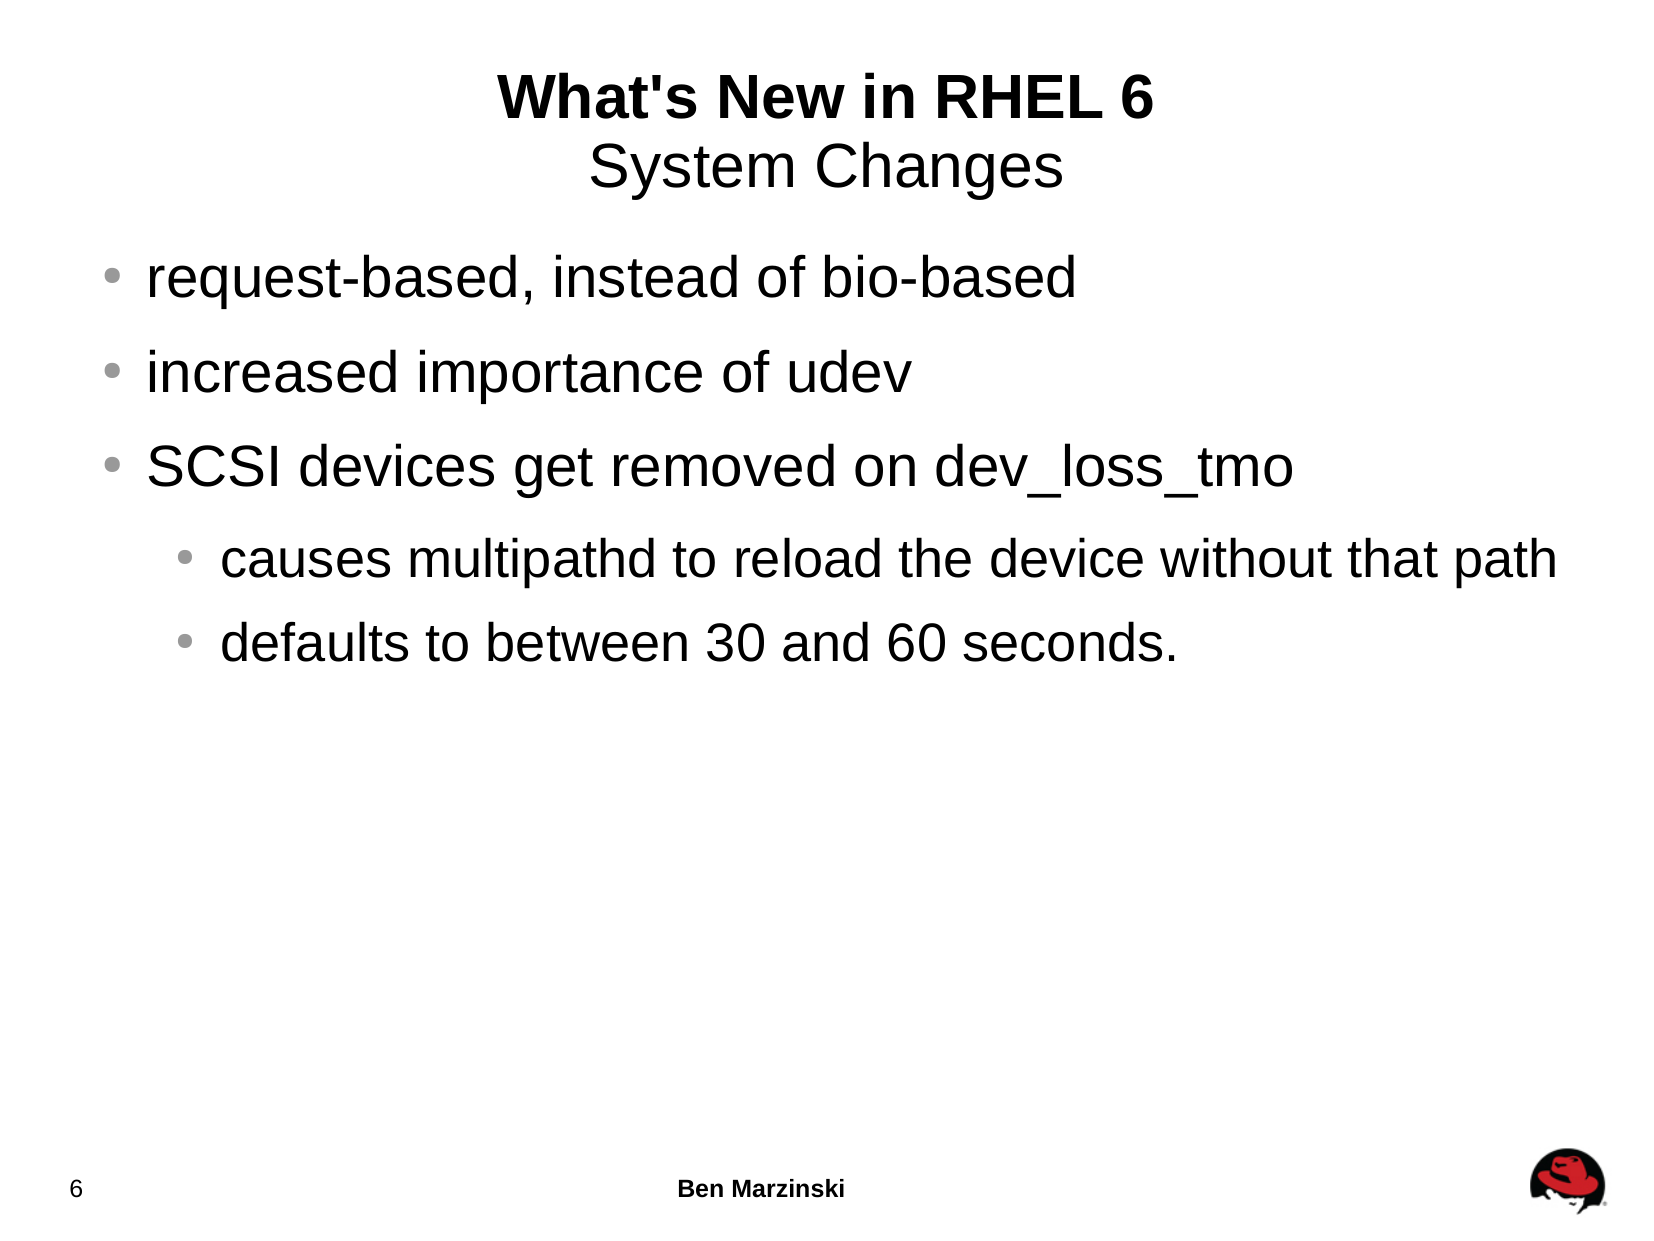

# What's New in RHEL 6 System Changes
request-based, instead of bio-based
increased importance of udev
SCSI devices get removed on dev_loss_tmo
causes multipathd to reload the device without that path
defaults to between 30 and 60 seconds.